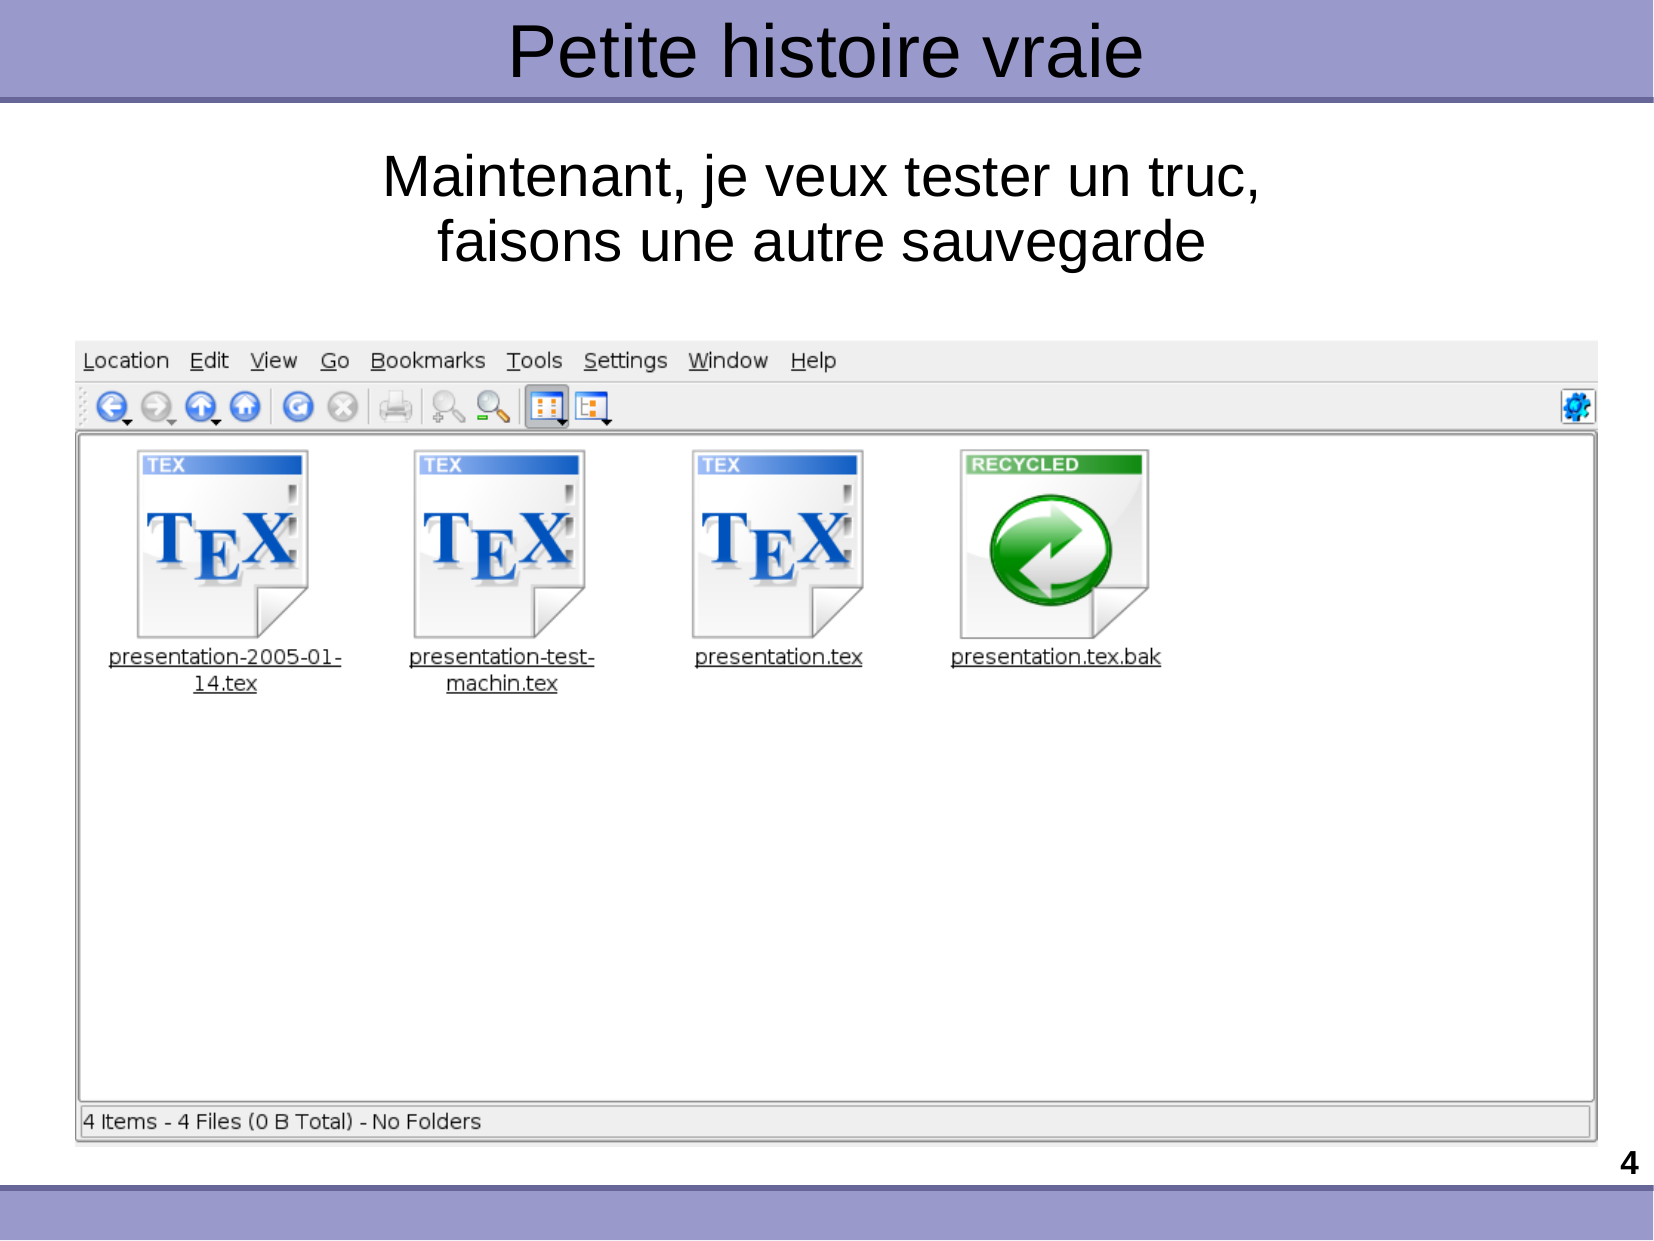

# Petite histoire vraie
Maintenant, je veux tester un truc,
faisons une autre sauvegarde